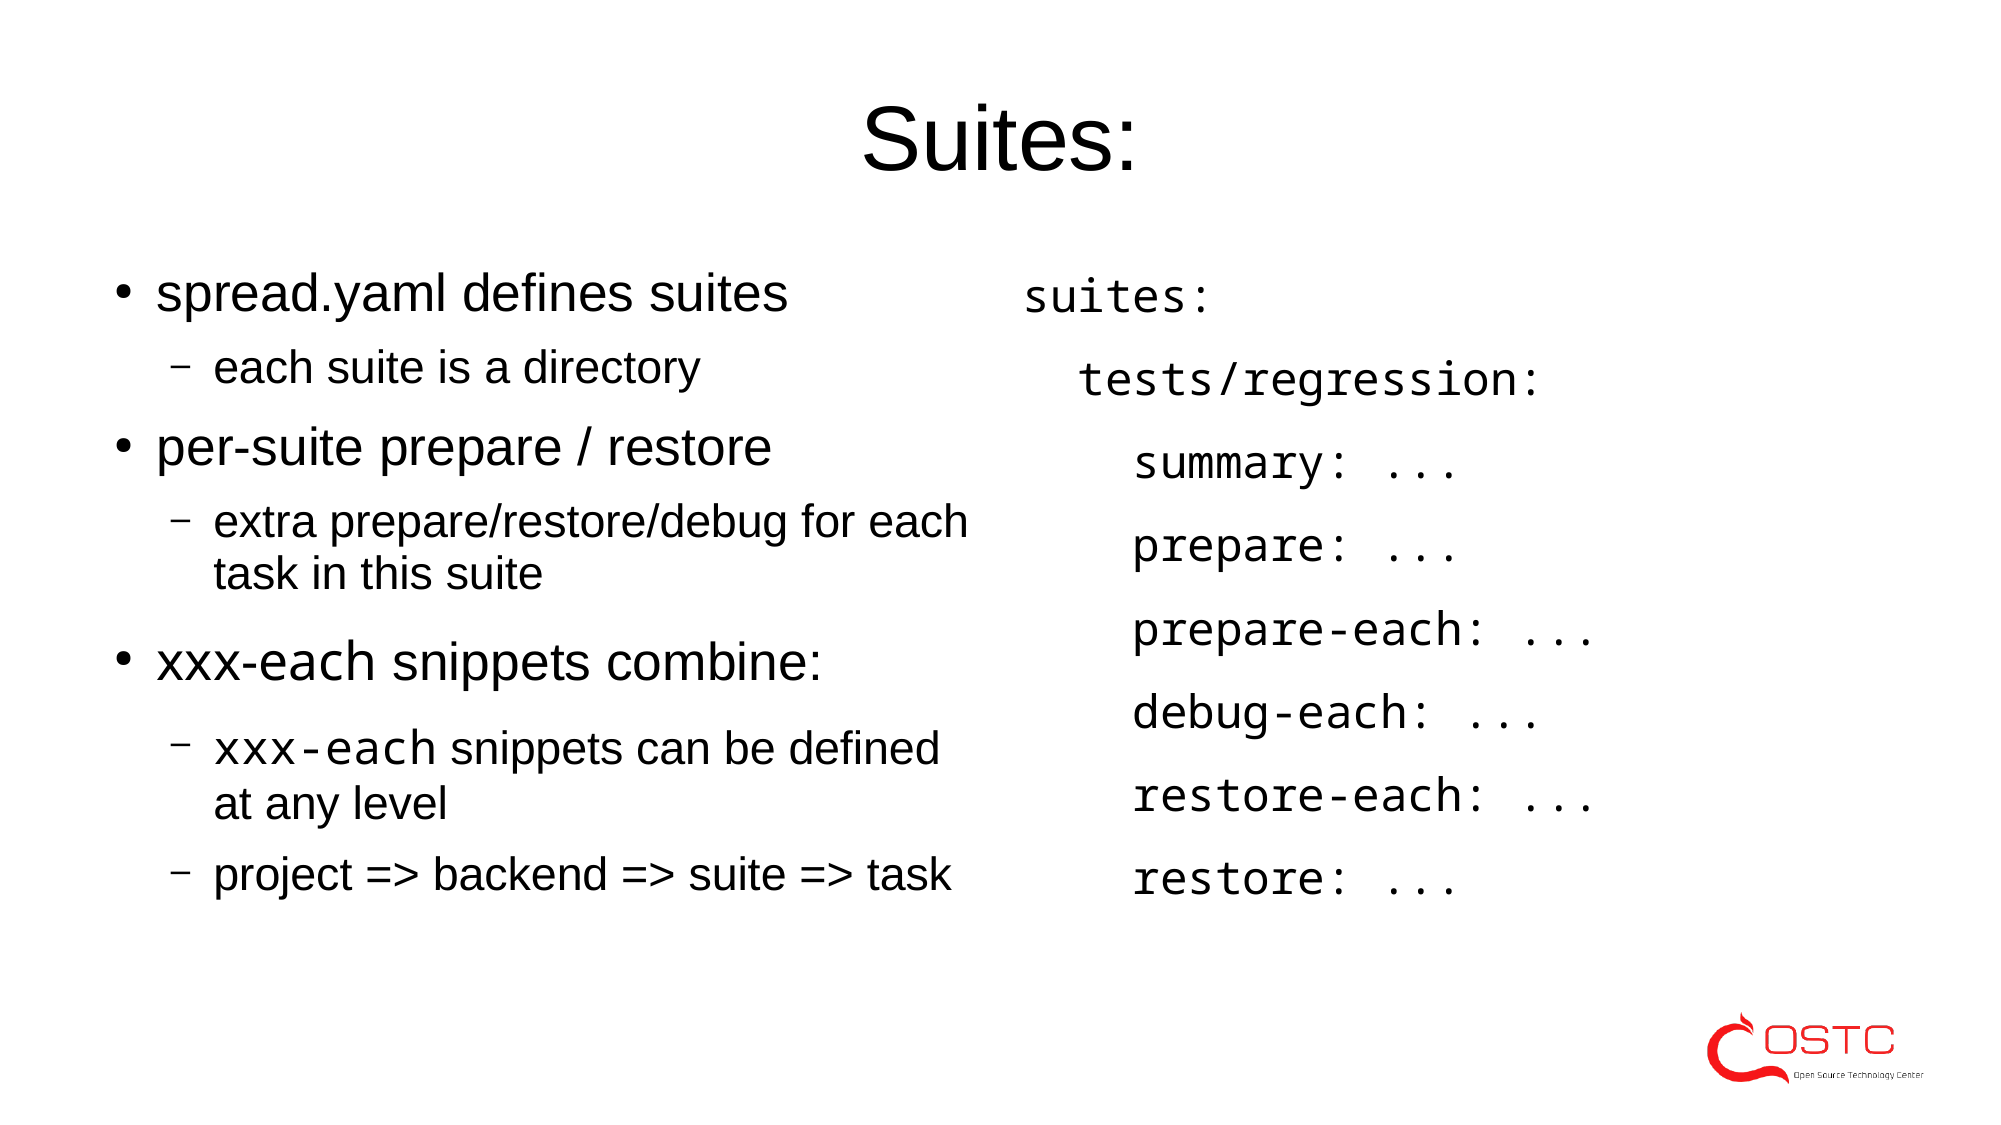

# Suites:
spread.yaml defines suites
each suite is a directory
per-suite prepare / restore
extra prepare/restore/debug for each task in this suite
xxx-each snippets combine:
xxx-each snippets can be defined at any level
project => backend => suite => task
suites:
 tests/regression:
 summary: ...
 prepare: ...
 prepare-each: ...
 debug-each: ...
 restore-each: ...
 restore: ...